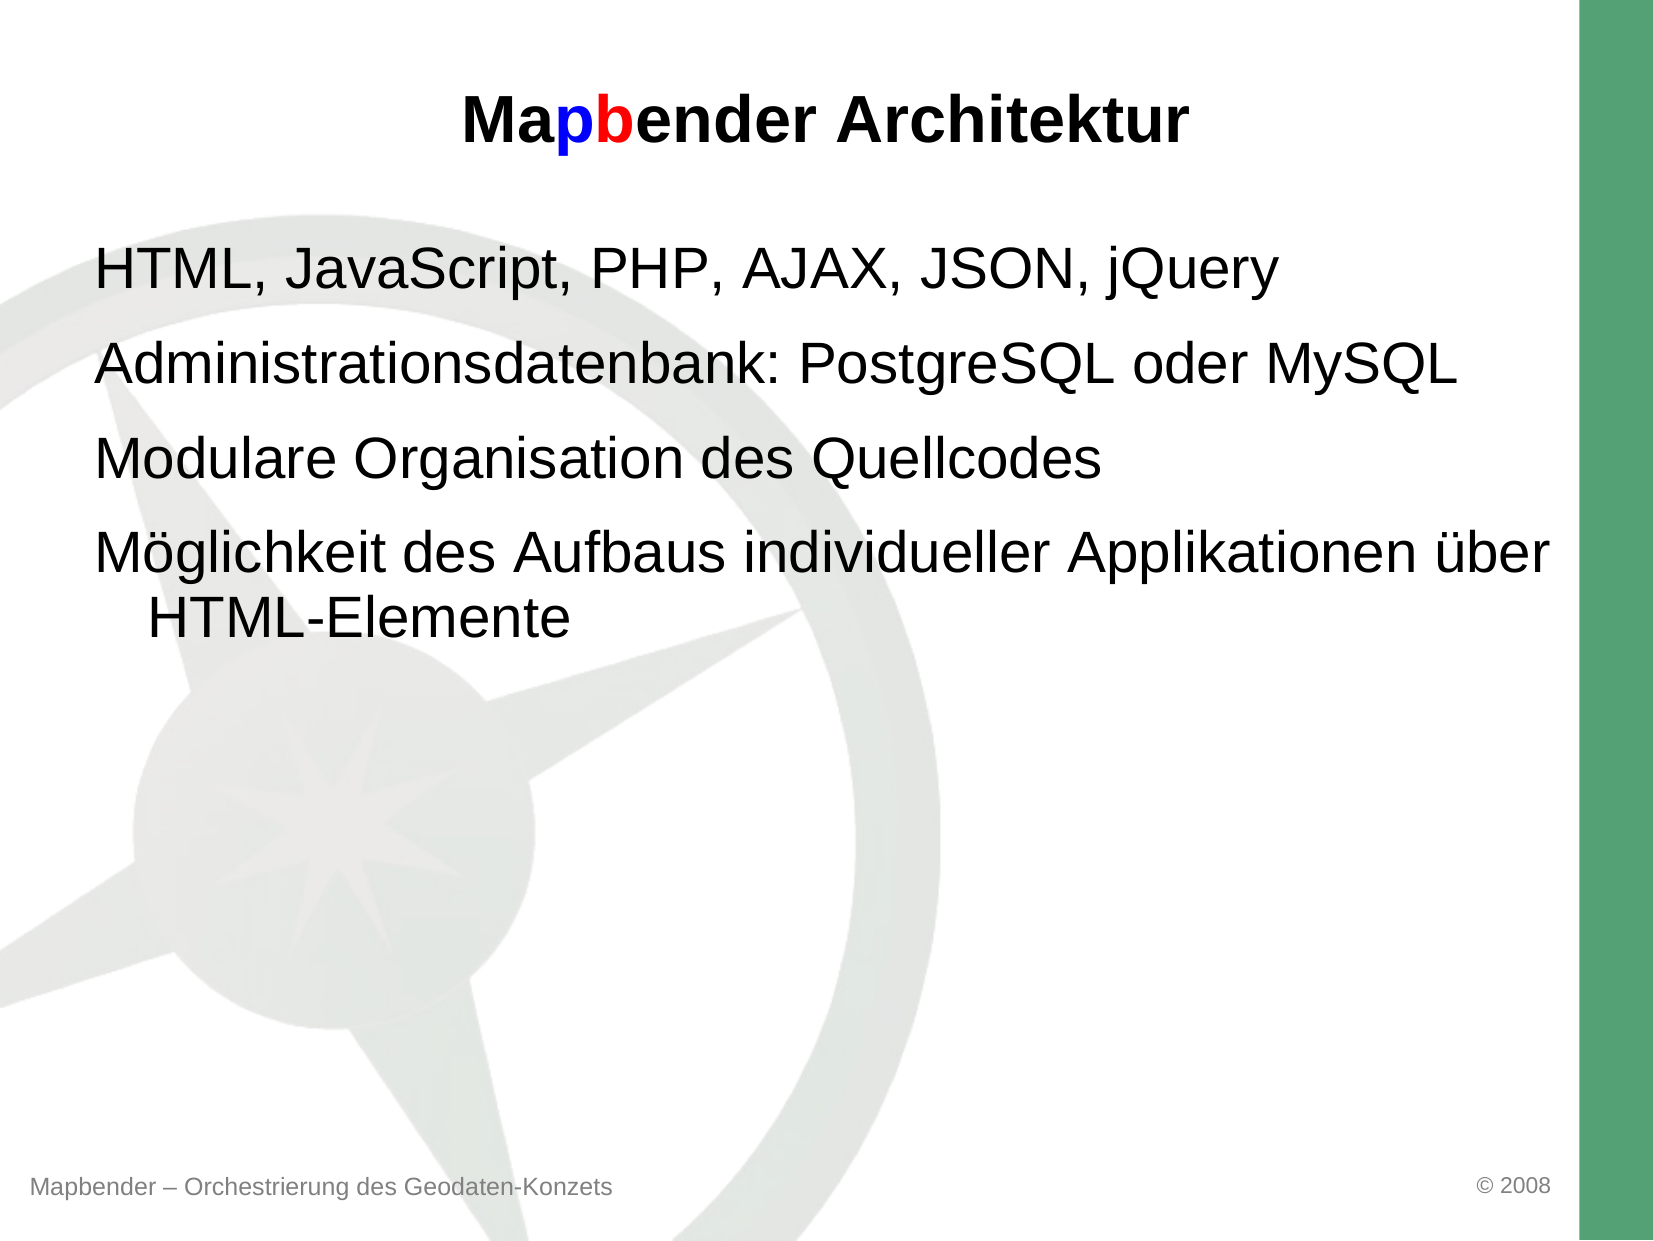

# Mapbender Architektur
HTML, JavaScript, PHP, AJAX, JSON, jQuery
Administrationsdatenbank: PostgreSQL oder MySQL
Modulare Organisation des Quellcodes
Möglichkeit des Aufbaus individueller Applikationen über HTML-Elemente